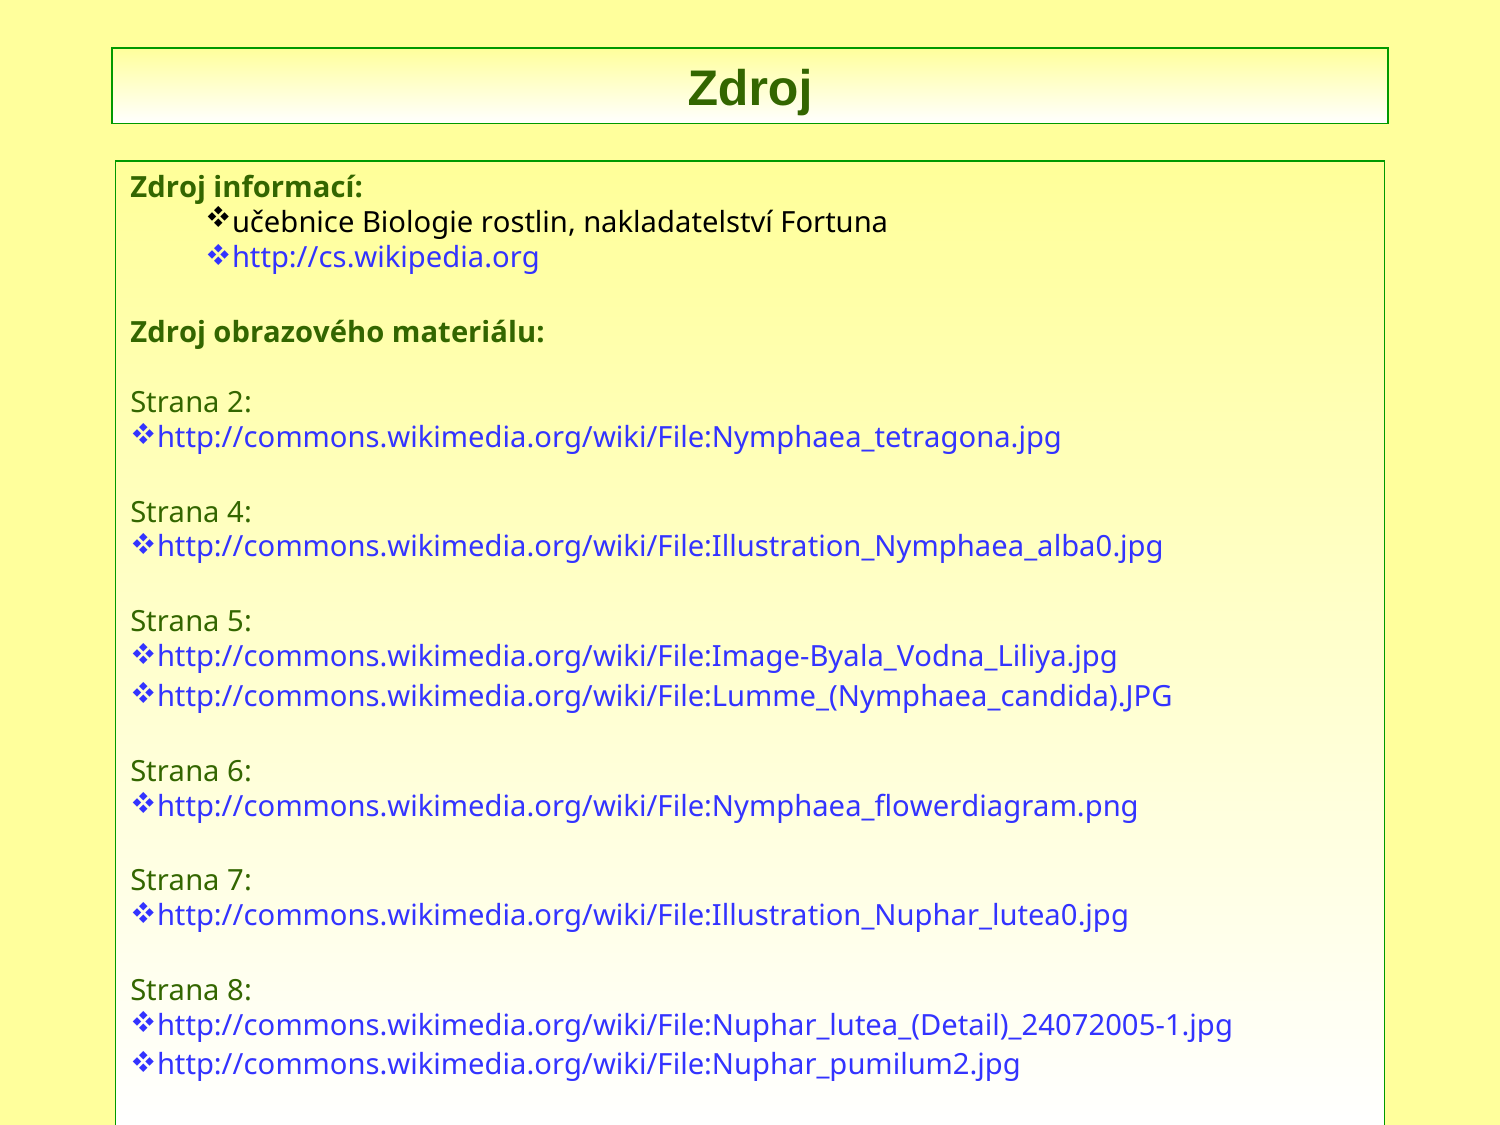

Zdroj
Zdroj informací:
učebnice Biologie rostlin, nakladatelství Fortuna
http://cs.wikipedia.org
Zdroj obrazového materiálu:
Strana 2:
http://commons.wikimedia.org/wiki/File:Nymphaea_tetragona.jpg
Strana 4:
http://commons.wikimedia.org/wiki/File:Illustration_Nymphaea_alba0.jpg
Strana 5:
http://commons.wikimedia.org/wiki/File:Image-Byala_Vodna_Liliya.jpg
http://commons.wikimedia.org/wiki/File:Lumme_(Nymphaea_candida).JPG
Strana 6:
http://commons.wikimedia.org/wiki/File:Nymphaea_flowerdiagram.png
Strana 7:
http://commons.wikimedia.org/wiki/File:Illustration_Nuphar_lutea0.jpg
Strana 8:
http://commons.wikimedia.org/wiki/File:Nuphar_lutea_(Detail)_24072005-1.jpg
http://commons.wikimedia.org/wiki/File:Nuphar_pumilum2.jpg